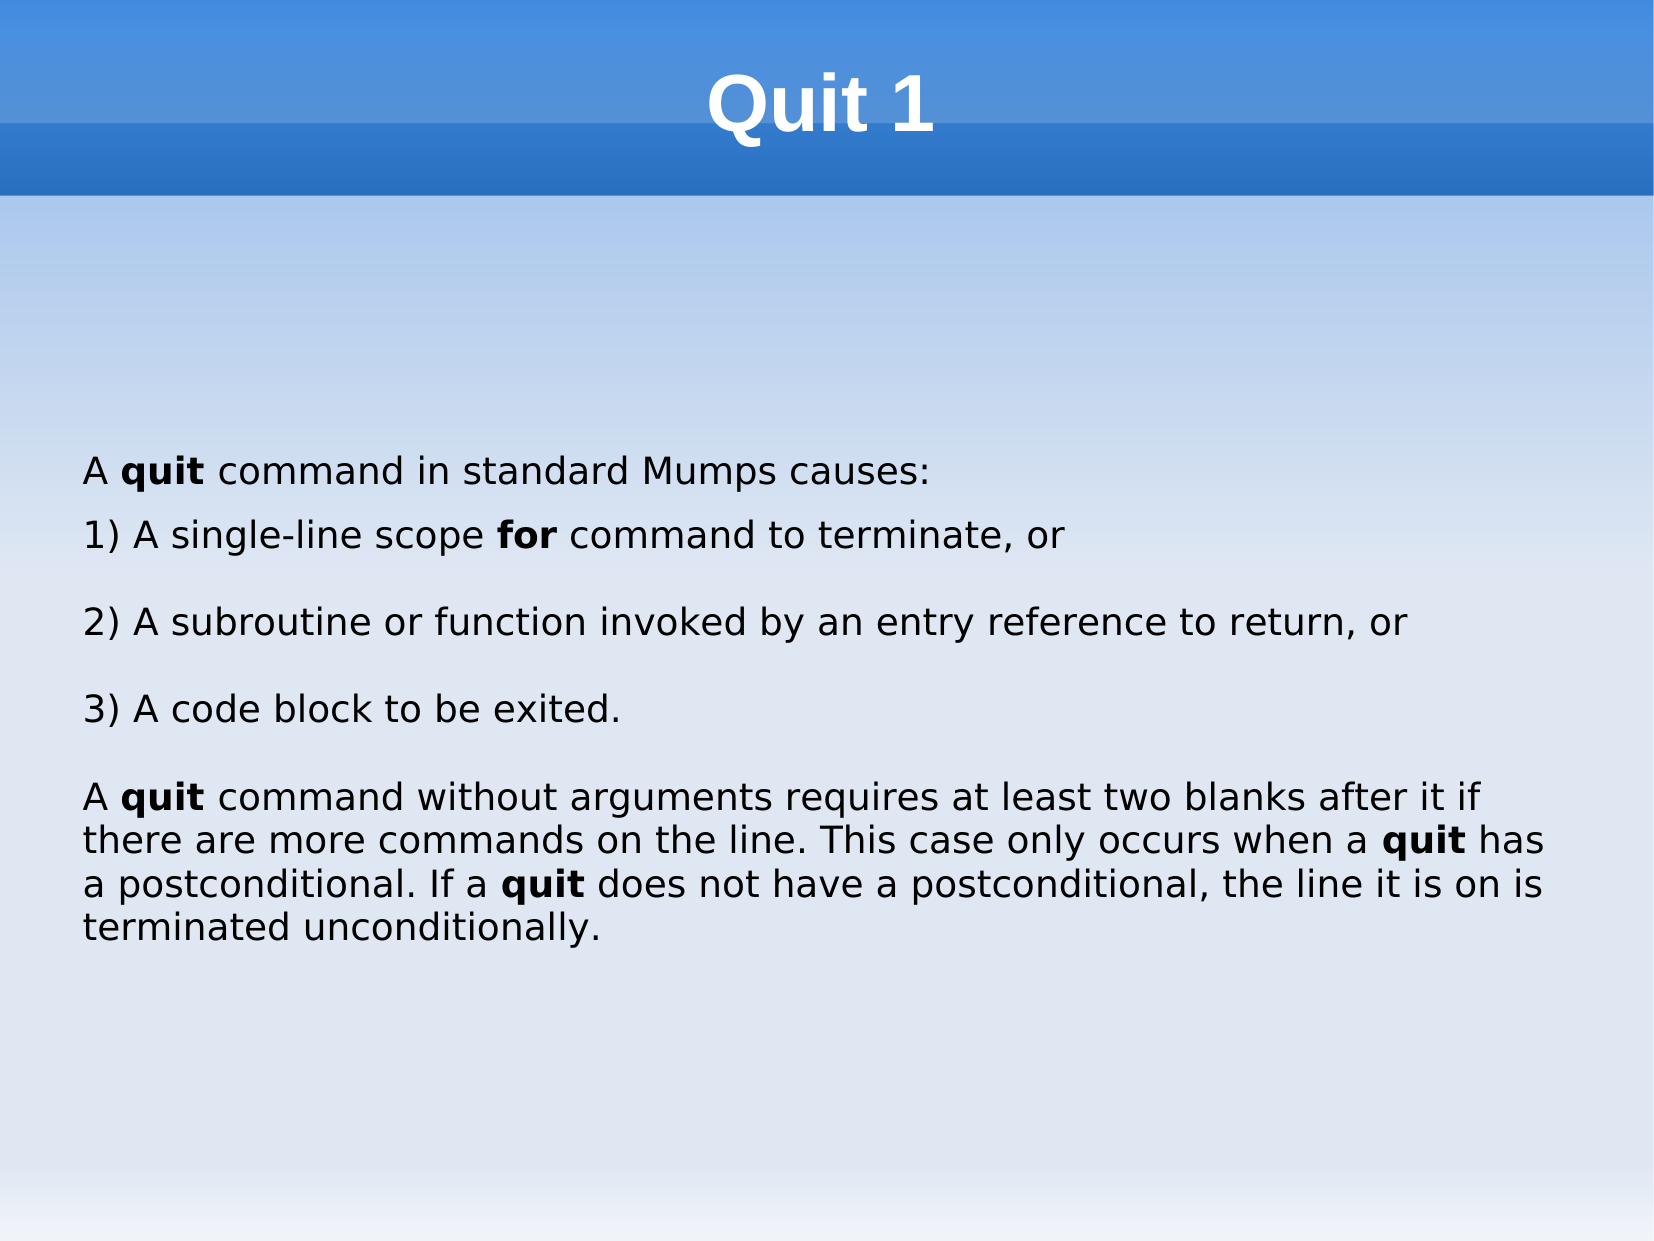

# Quit 1
A quit command in standard Mumps causes:
 A single-line scope for command to terminate, or
 A subroutine or function invoked by an entry reference to return, or
 A code block to be exited.
A quit command without arguments requires at least two blanks after it if there are more commands on the line. This case only occurs when a quit has a postconditional. If a quit does not have a postconditional, the line it is on is terminated unconditionally.